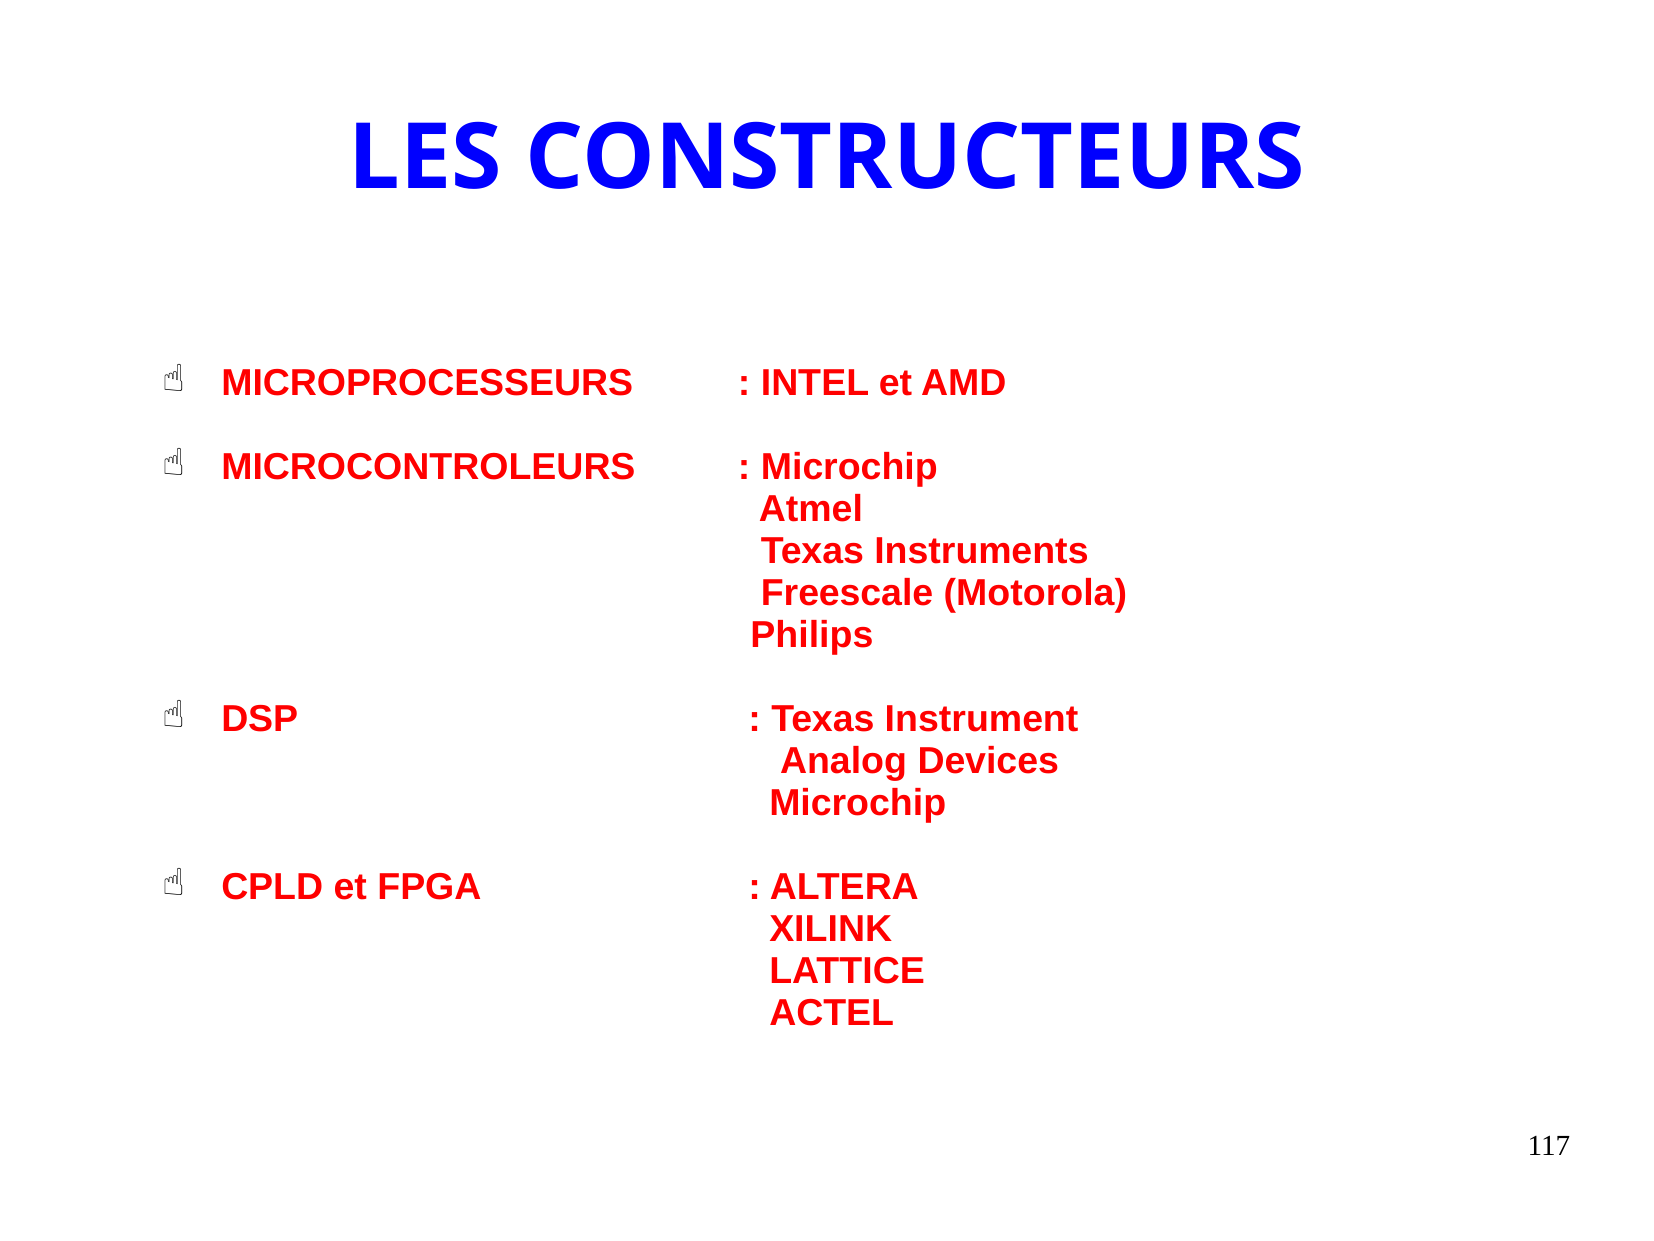

# LES CONSTRUCTEURS
MICROPROCESSEURS 		: INTEL et AMD
MICROCONTROLEURS		: Microchip
 							 Atmel
 			 Texas Instruments
 			 Freescale (Motorola)
 			 Philips
DSP						 : Texas Instrument
 							 Analog Devices
 							 Microchip
CPLD et FPGA				 : ALTERA
 							 XILINK
 							 LATTICE
 							 ACTEL
117